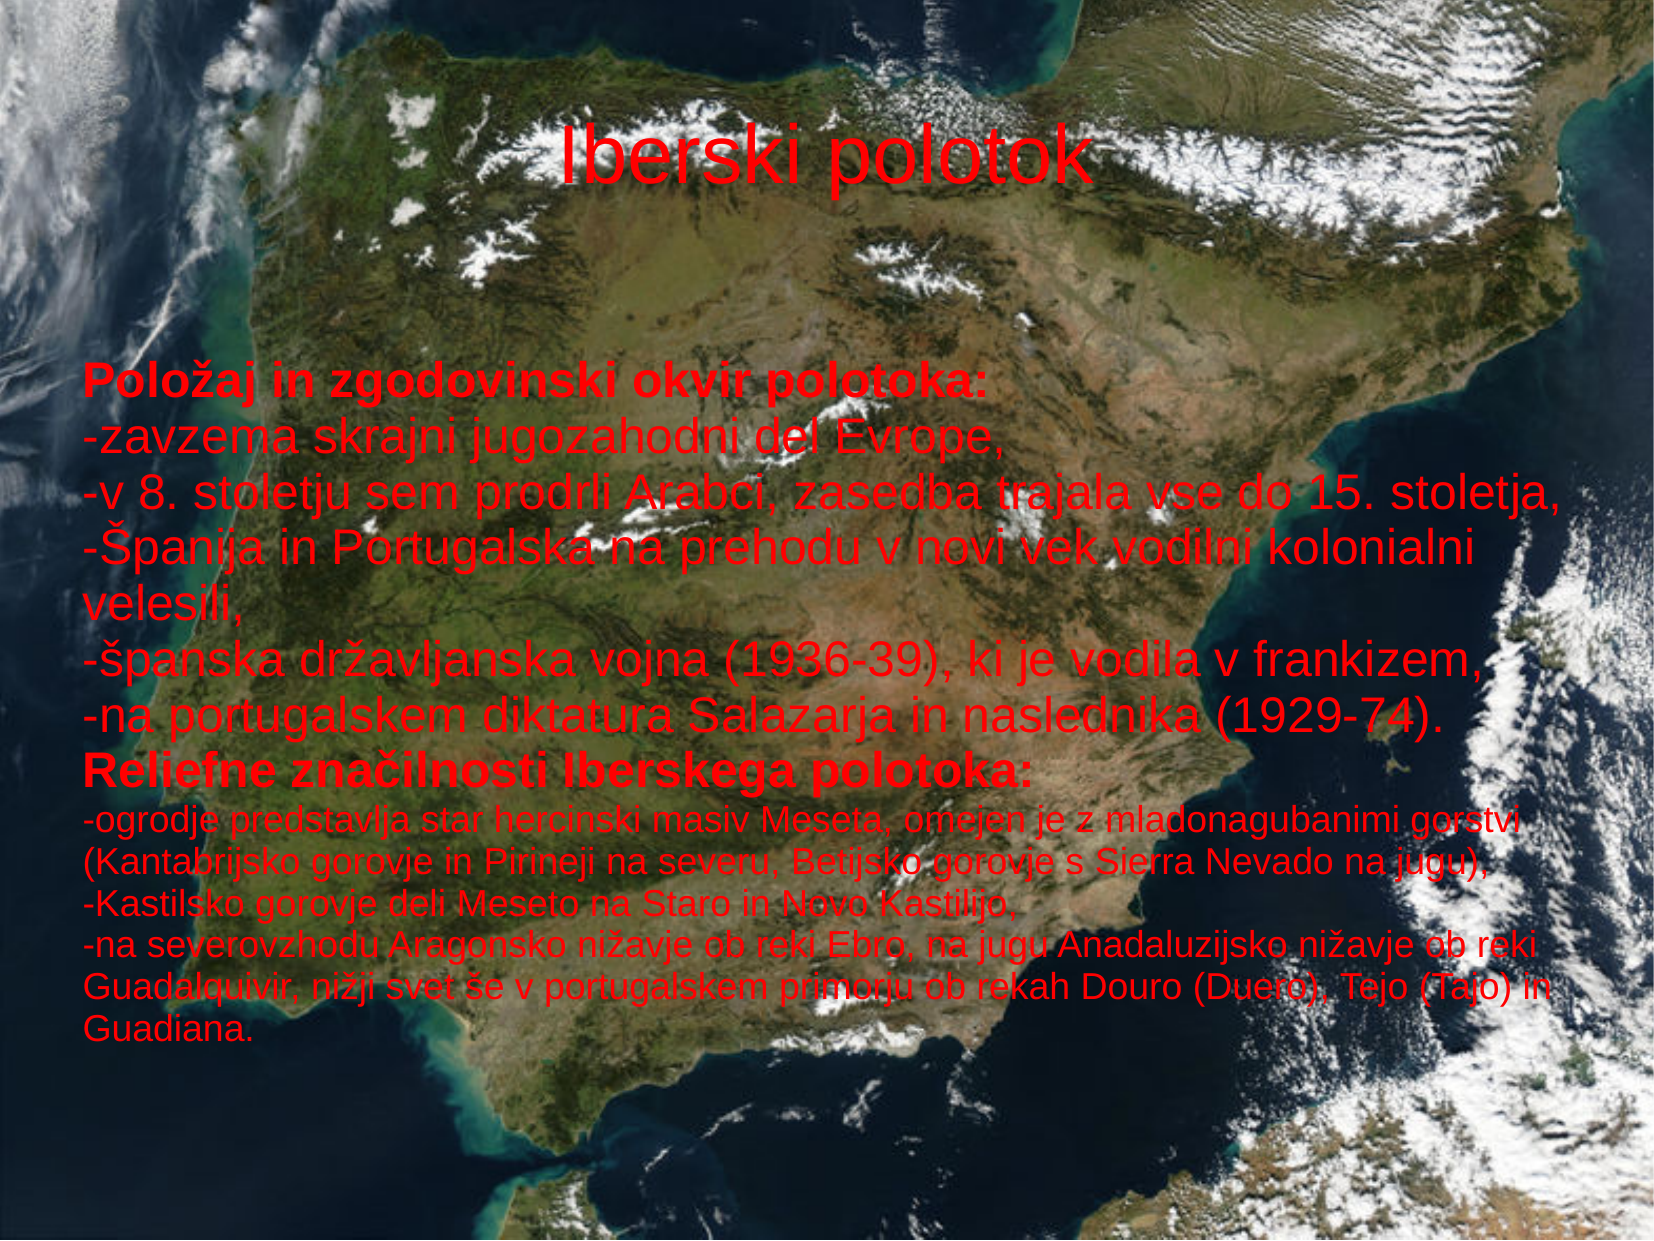

# Iberski polotok
Položaj in zgodovinski okvir polotoka:
-zavzema skrajni jugozahodni del Evrope,
-v 8. stoletju sem prodrli Arabci, zasedba trajala vse do 15. stoletja, -Španija in Portugalska na prehodu v novi vek vodilni kolonialni velesili,
-španska državljanska vojna (1936-39), ki je vodila v frankizem,
-na portugalskem diktatura Salazarja in naslednika (1929-74).
Reliefne značilnosti Iberskega polotoka:
-ogrodje predstavlja star hercinski masiv Meseta, omejen je z mladonagubanimi gorstvi (Kantabrijsko gorovje in Pirineji na severu, Betijsko gorovje s Sierra Nevado na jugu),
-Kastilsko gorovje deli Meseto na Staro in Novo Kastilijo,
-na severovzhodu Aragonsko nižavje ob reki Ebro, na jugu Anadaluzijsko nižavje ob reki Guadalquivir, nižji svet še v portugalskem primorju ob rekah Douro (Duero), Tejo (Tajo) in Guadiana.